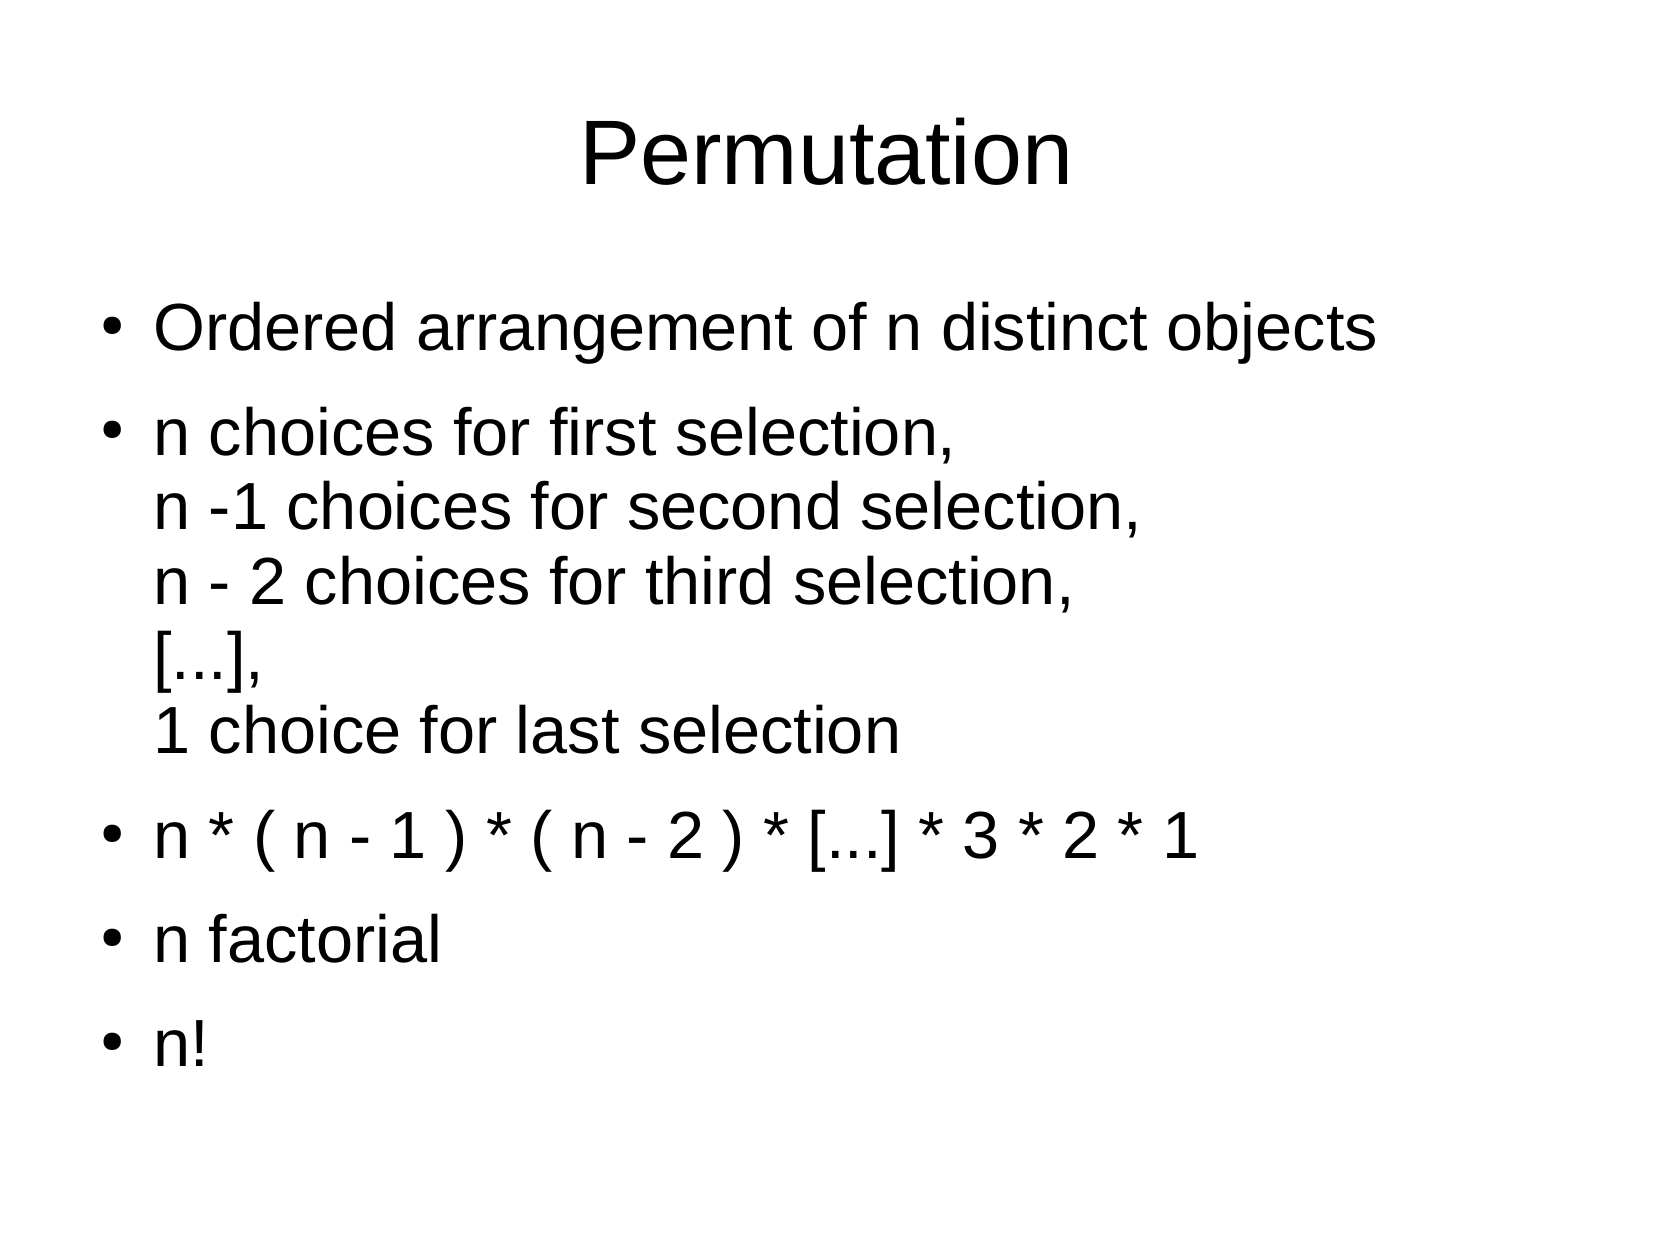

# Permutation
Ordered arrangement of n distinct objects
n choices for first selection,
n -1 choices for second selection,
n - 2 choices for third selection,
[...],
1 choice for last selection
n * ( n - 1 ) * ( n - 2 ) * [...] * 3 * 2 * 1
n factorial
n!